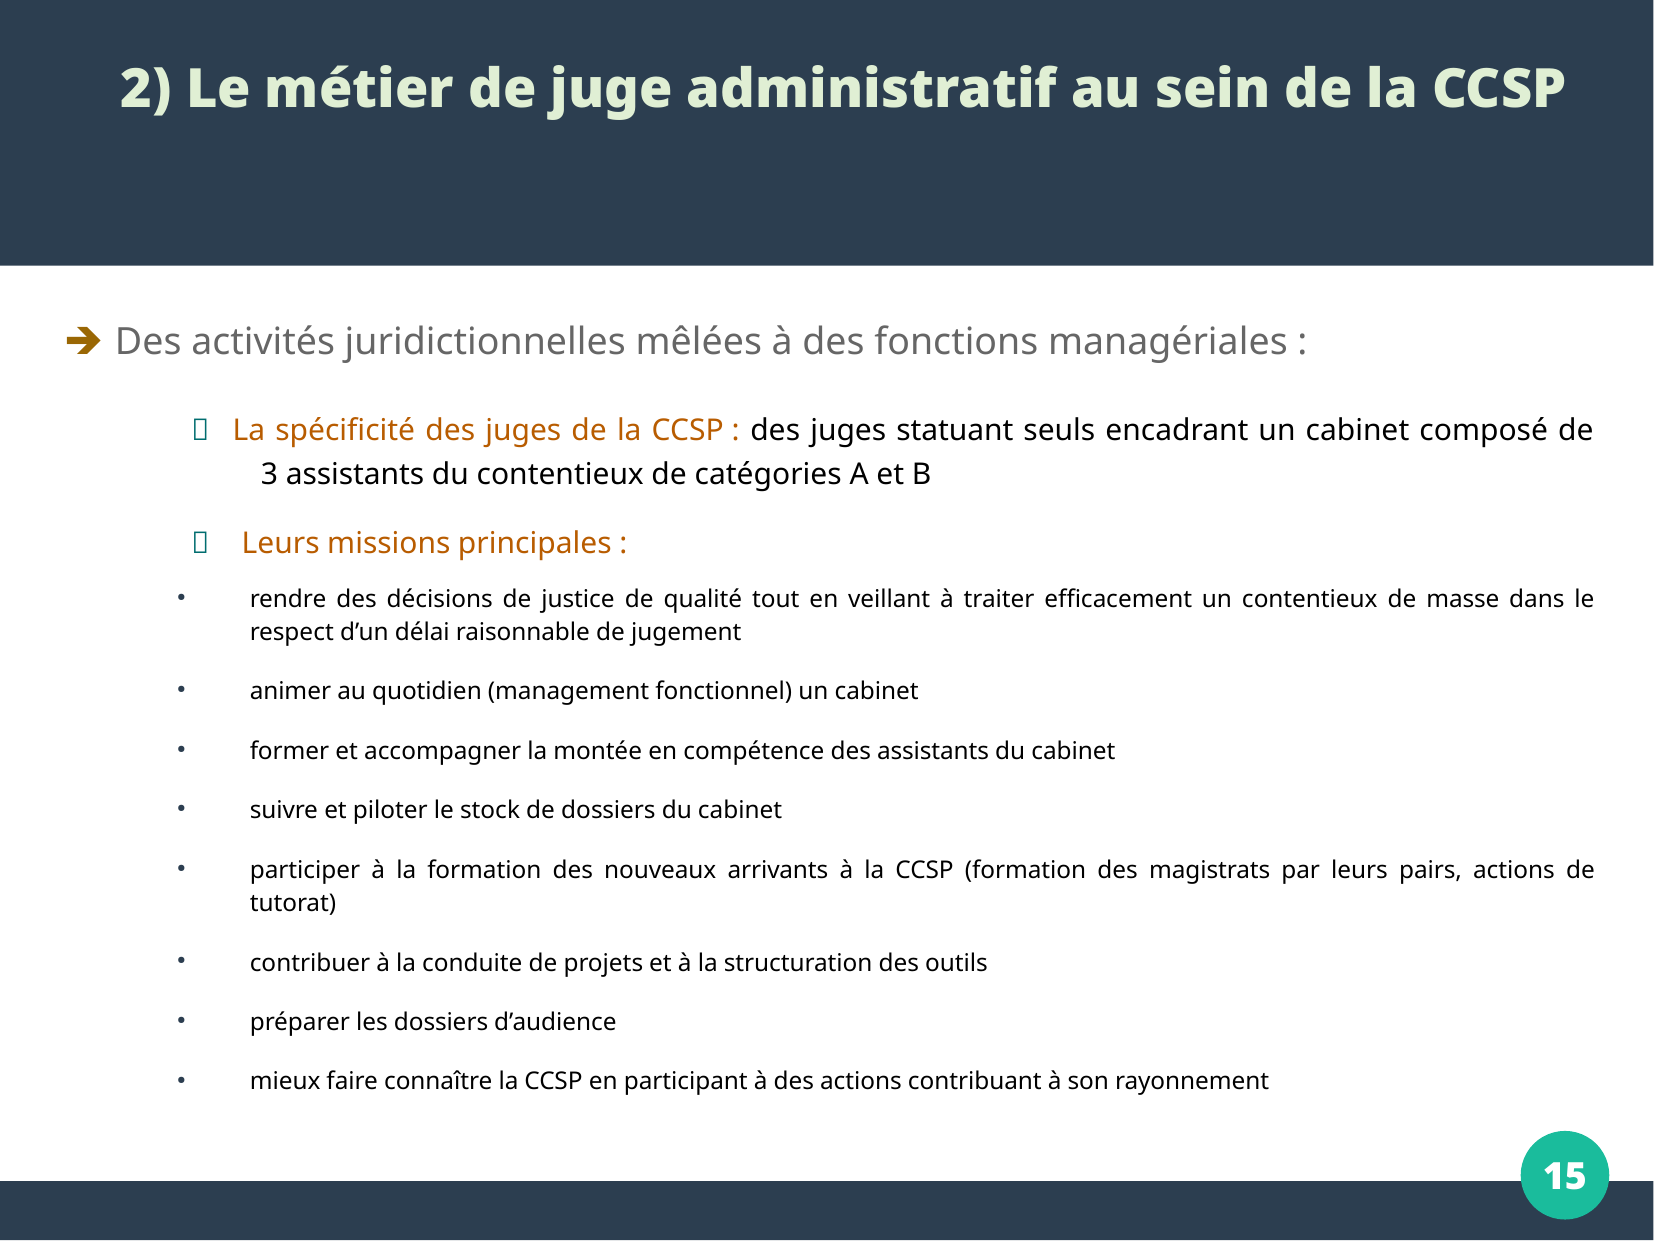

# 2) Le métier de juge administratif au sein de la CCSP
 Des activités juridictionnelles mêlées à des fonctions managériales :
 La spécificité des juges de la CCSP : des juges statuant seuls encadrant un cabinet composé de
 3 assistants du contentieux de catégories A et B
 Leurs missions principales :
rendre des décisions de justice de qualité tout en veillant à traiter efficacement un contentieux de masse dans le respect d’un délai raisonnable de jugement
animer au quotidien (management fonctionnel) un cabinet
former et accompagner la montée en compétence des assistants du cabinet
suivre et piloter le stock de dossiers du cabinet
participer à la formation des nouveaux arrivants à la CCSP (formation des magistrats par leurs pairs, actions de tutorat)
contribuer à la conduite de projets et à la structuration des outils
préparer les dossiers d’audience
mieux faire connaître la CCSP en participant à des actions contribuant à son rayonnement
15